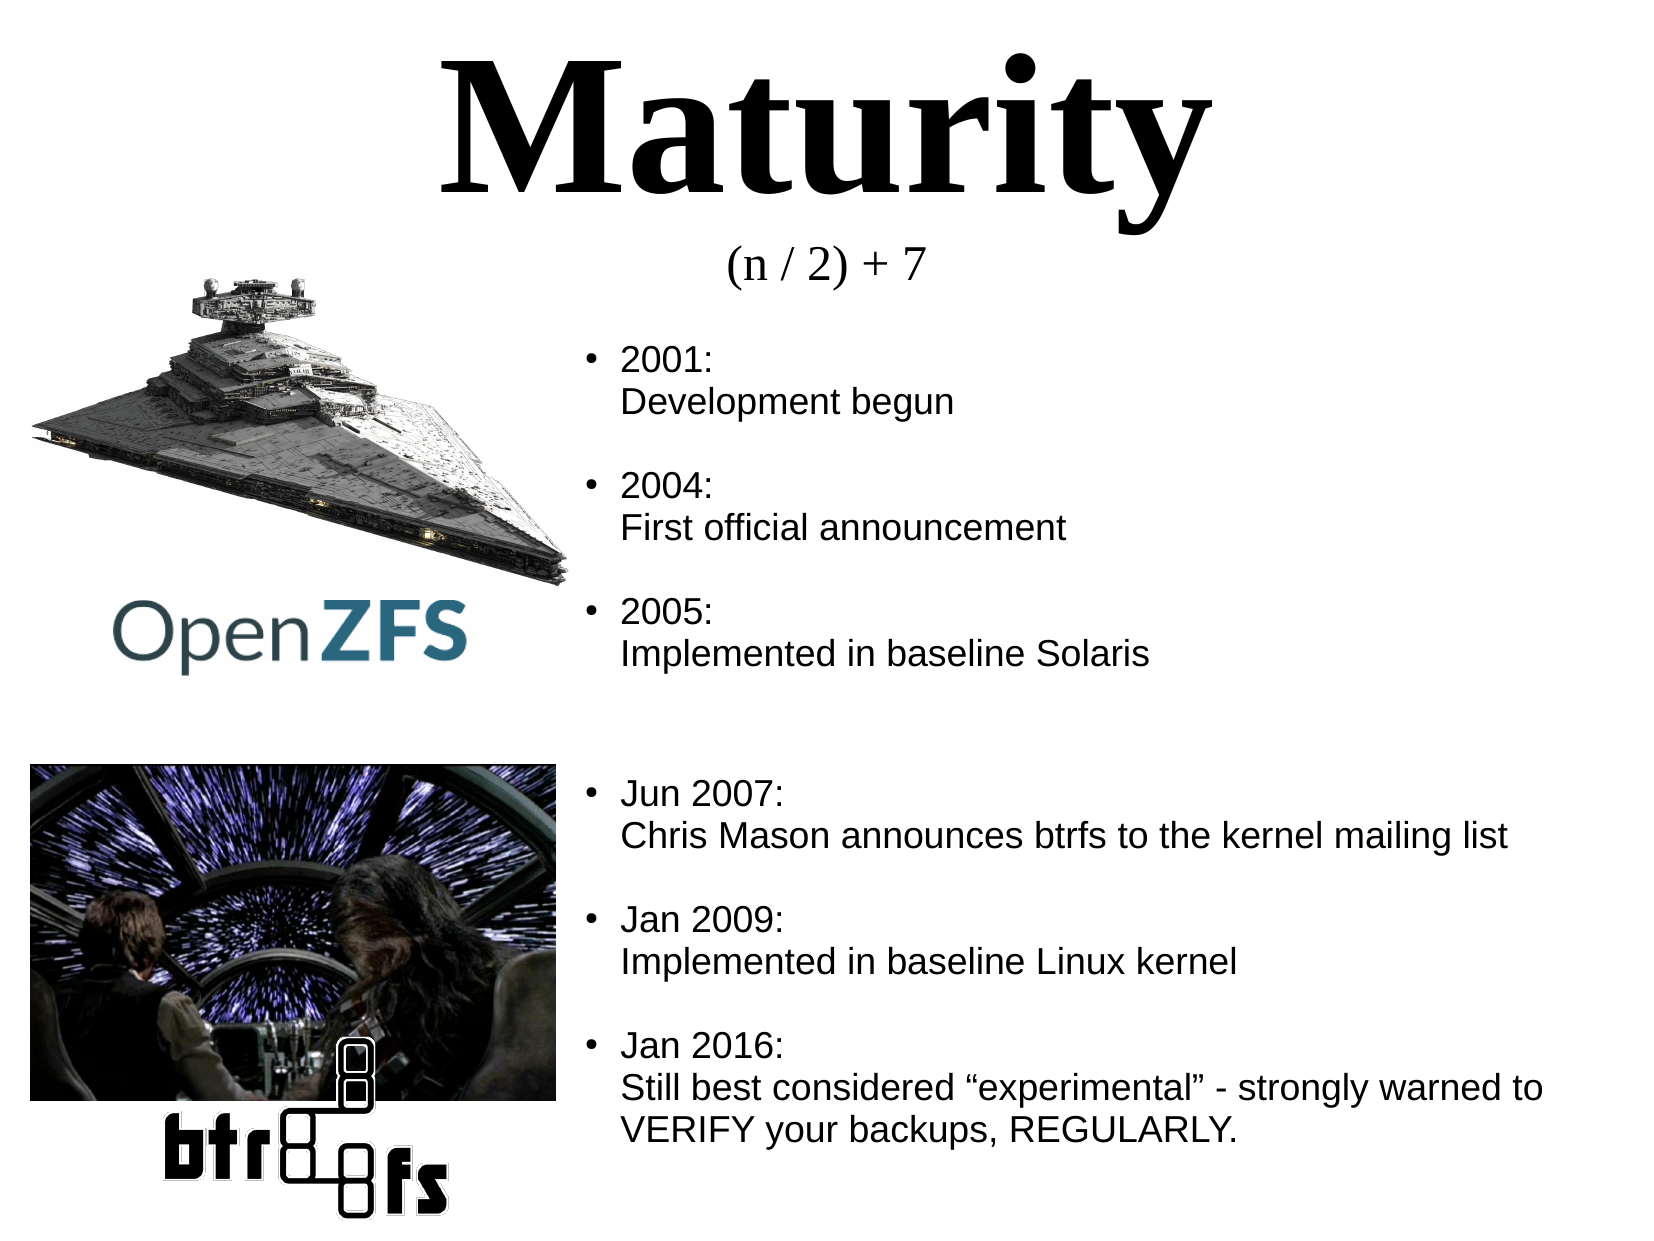

# Maturity (n / 2) + 7
| 2001: Development begun 2004: First official announcement 2005: Implemented in baseline Solaris |
| --- |
| Jun 2007: Chris Mason announces btrfs to the kernel mailing list Jan 2009: Implemented in baseline Linux kernel Jan 2016: Still best considered “experimental” - strongly warned to VERIFY your backups, REGULARLY. |
| --- |